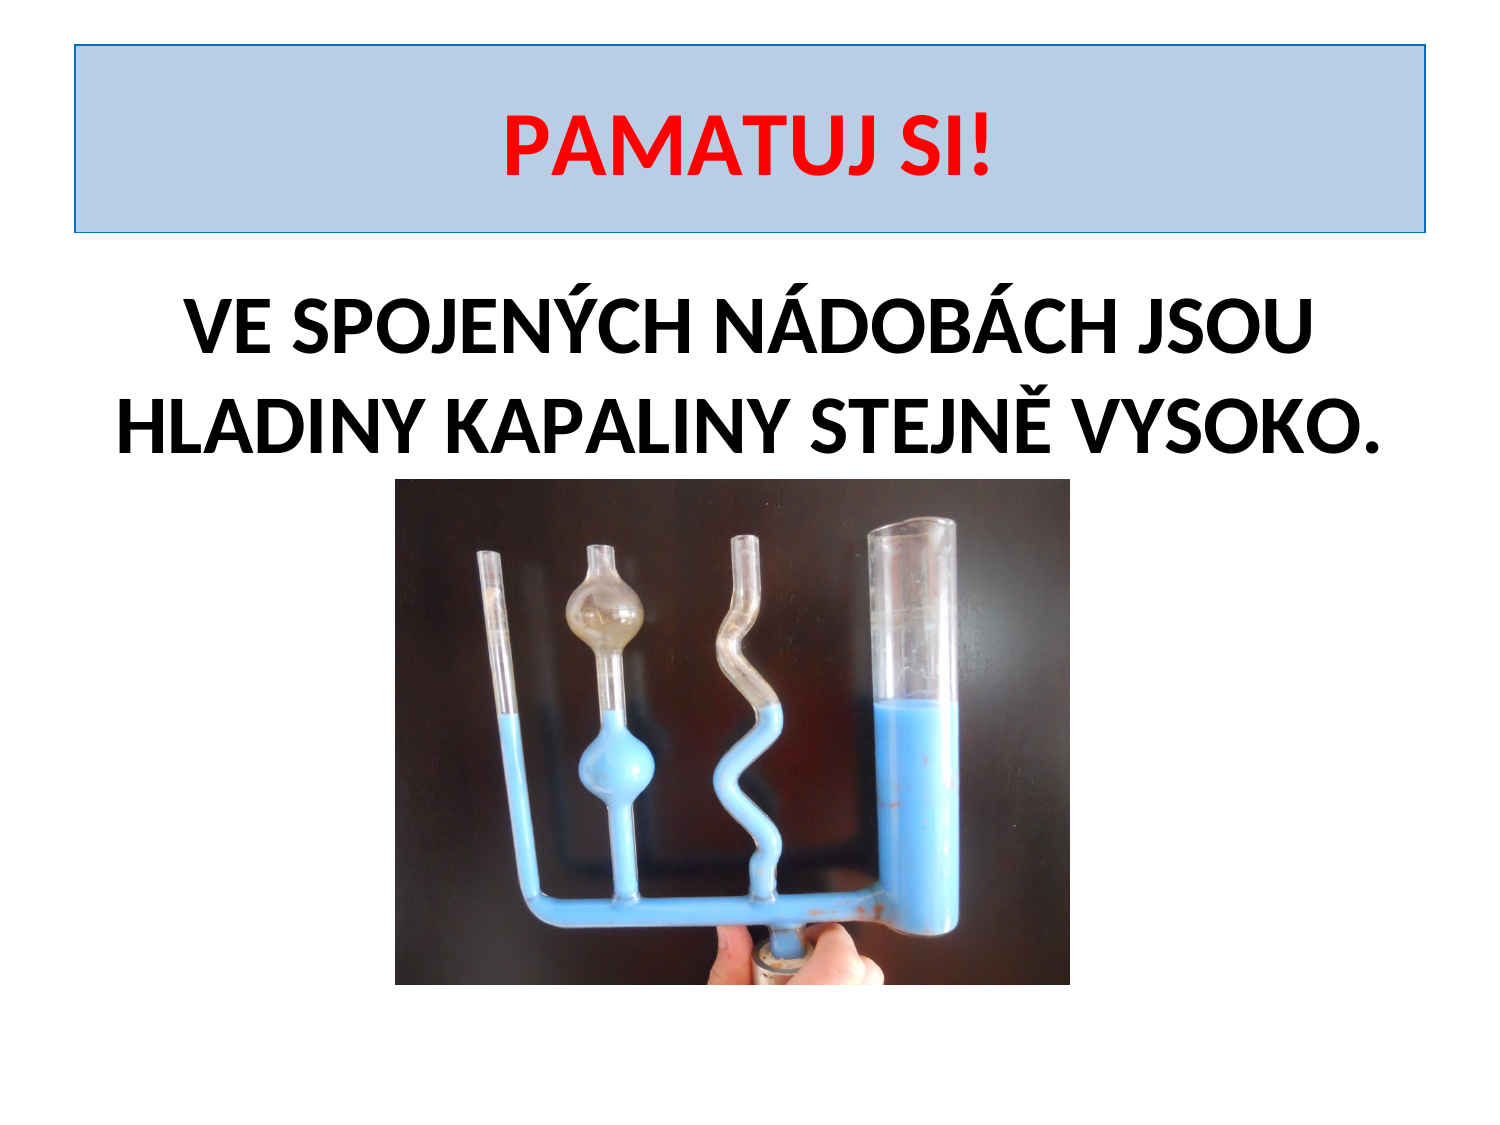

# PAMATUJ SI!
VE SPOJENÝCH NÁDOBÁCH JSOU HLADINY KAPALINY STEJNĚ VYSOKO.